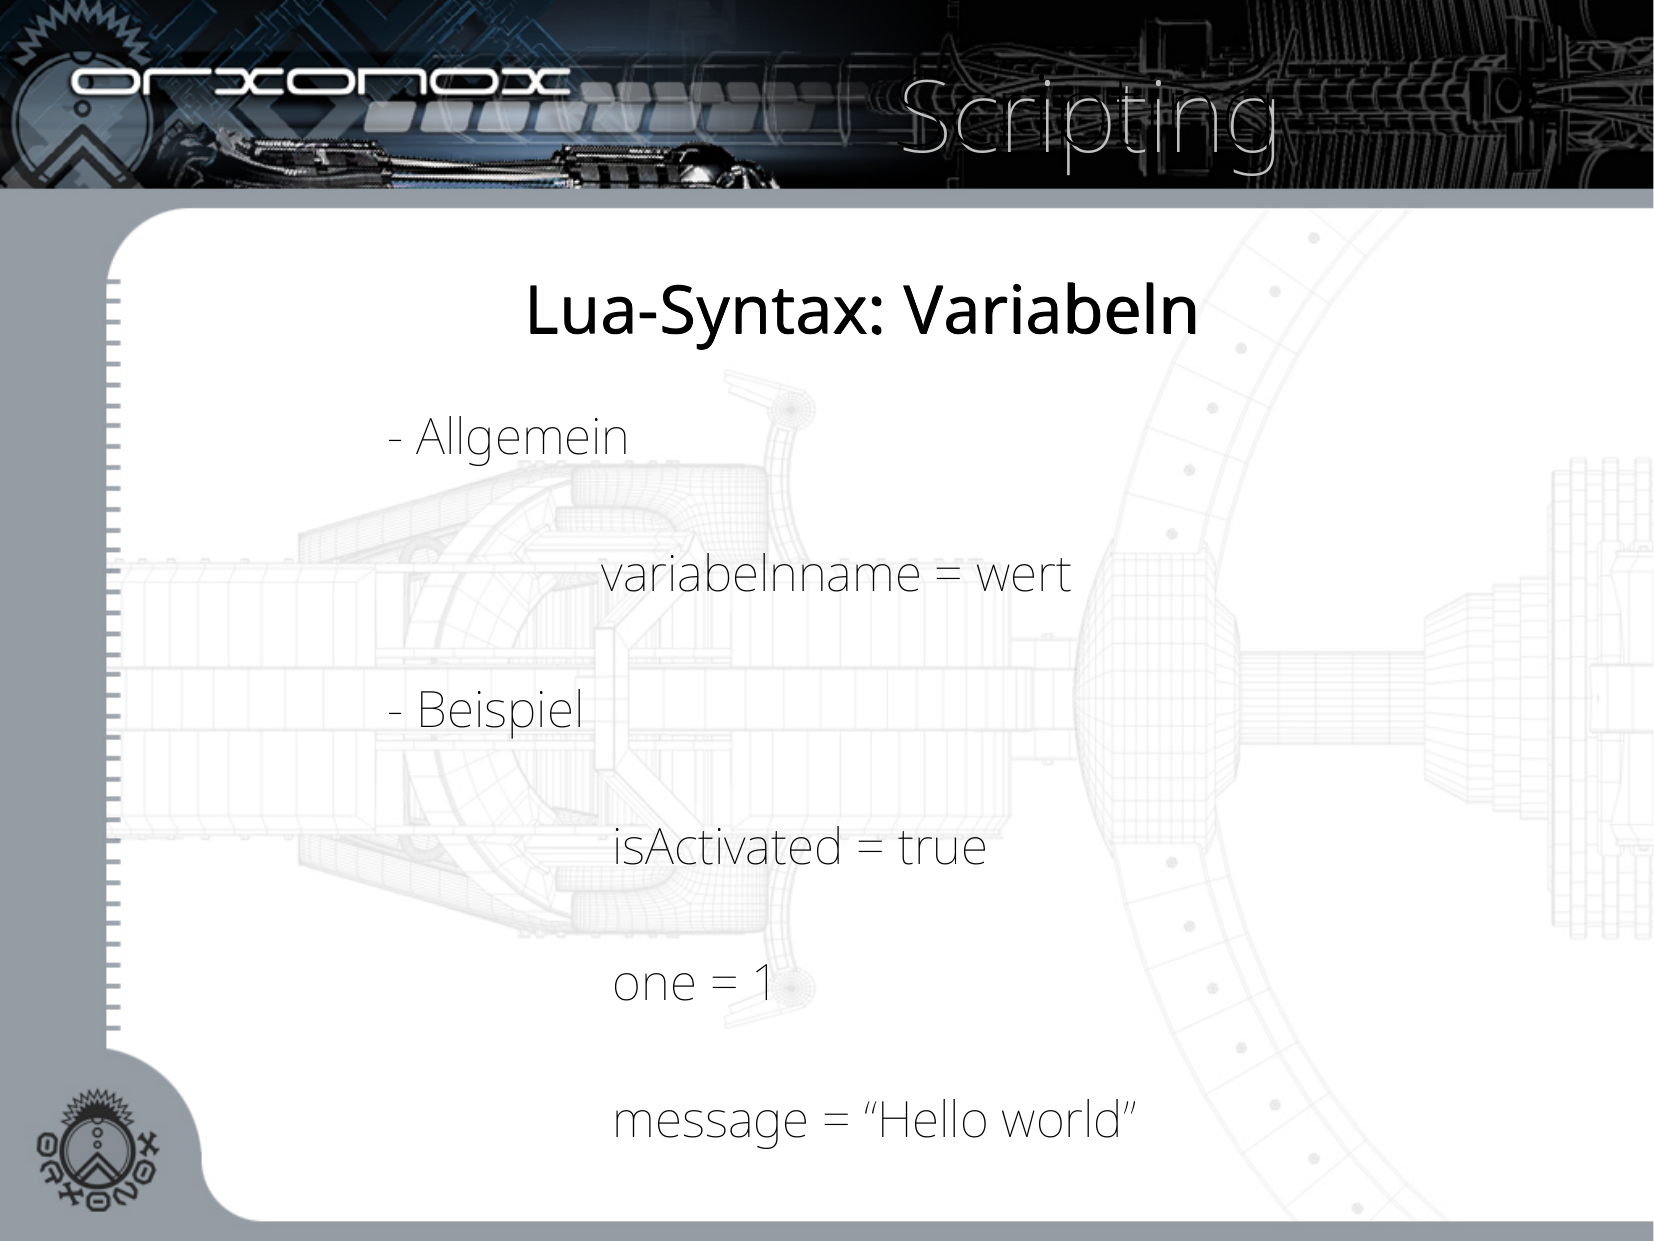

Scripting
Lua-Syntax: Variabeln
- Allgemein
		variabelnname = wert
- Beispiel
			isActivated = true
			one = 1
			message = “Hello world”